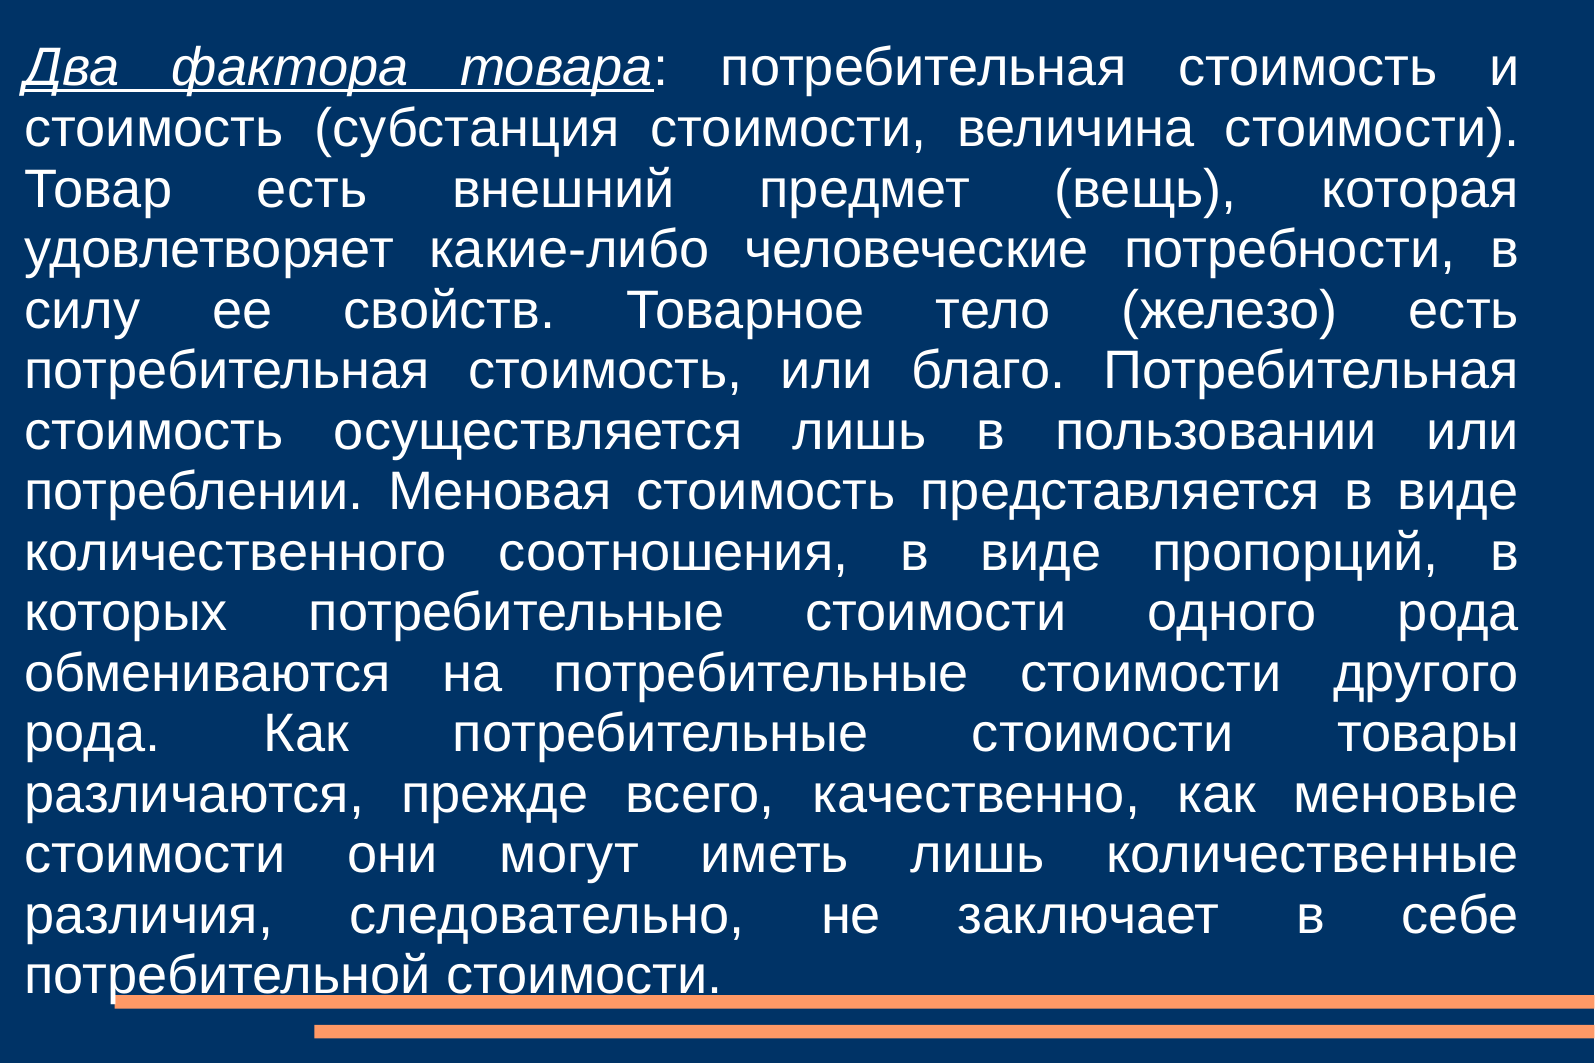

Два фактора товара: потребительная стоимость и стоимость (субстанция стоимости, величина стоимости). Товар есть внешний предмет (вещь), которая удовлетворяет какие-либо человеческие потребности, в силу ее свойств. Товарное тело (железо) есть потребительная стоимость, или благо. Потребительная стоимость осуществляется лишь в пользовании или потреблении. Меновая стоимость представляется в виде количественного соотношения, в виде пропорций, в которых потребительные стоимости одного рода обмениваются на потребительные стоимости другого рода. Как потребительные стоимости товары различаются, прежде всего, качественно, как меновые стоимости они могут иметь лишь количественные различия, следовательно, не заключает в себе потребительной стоимости.